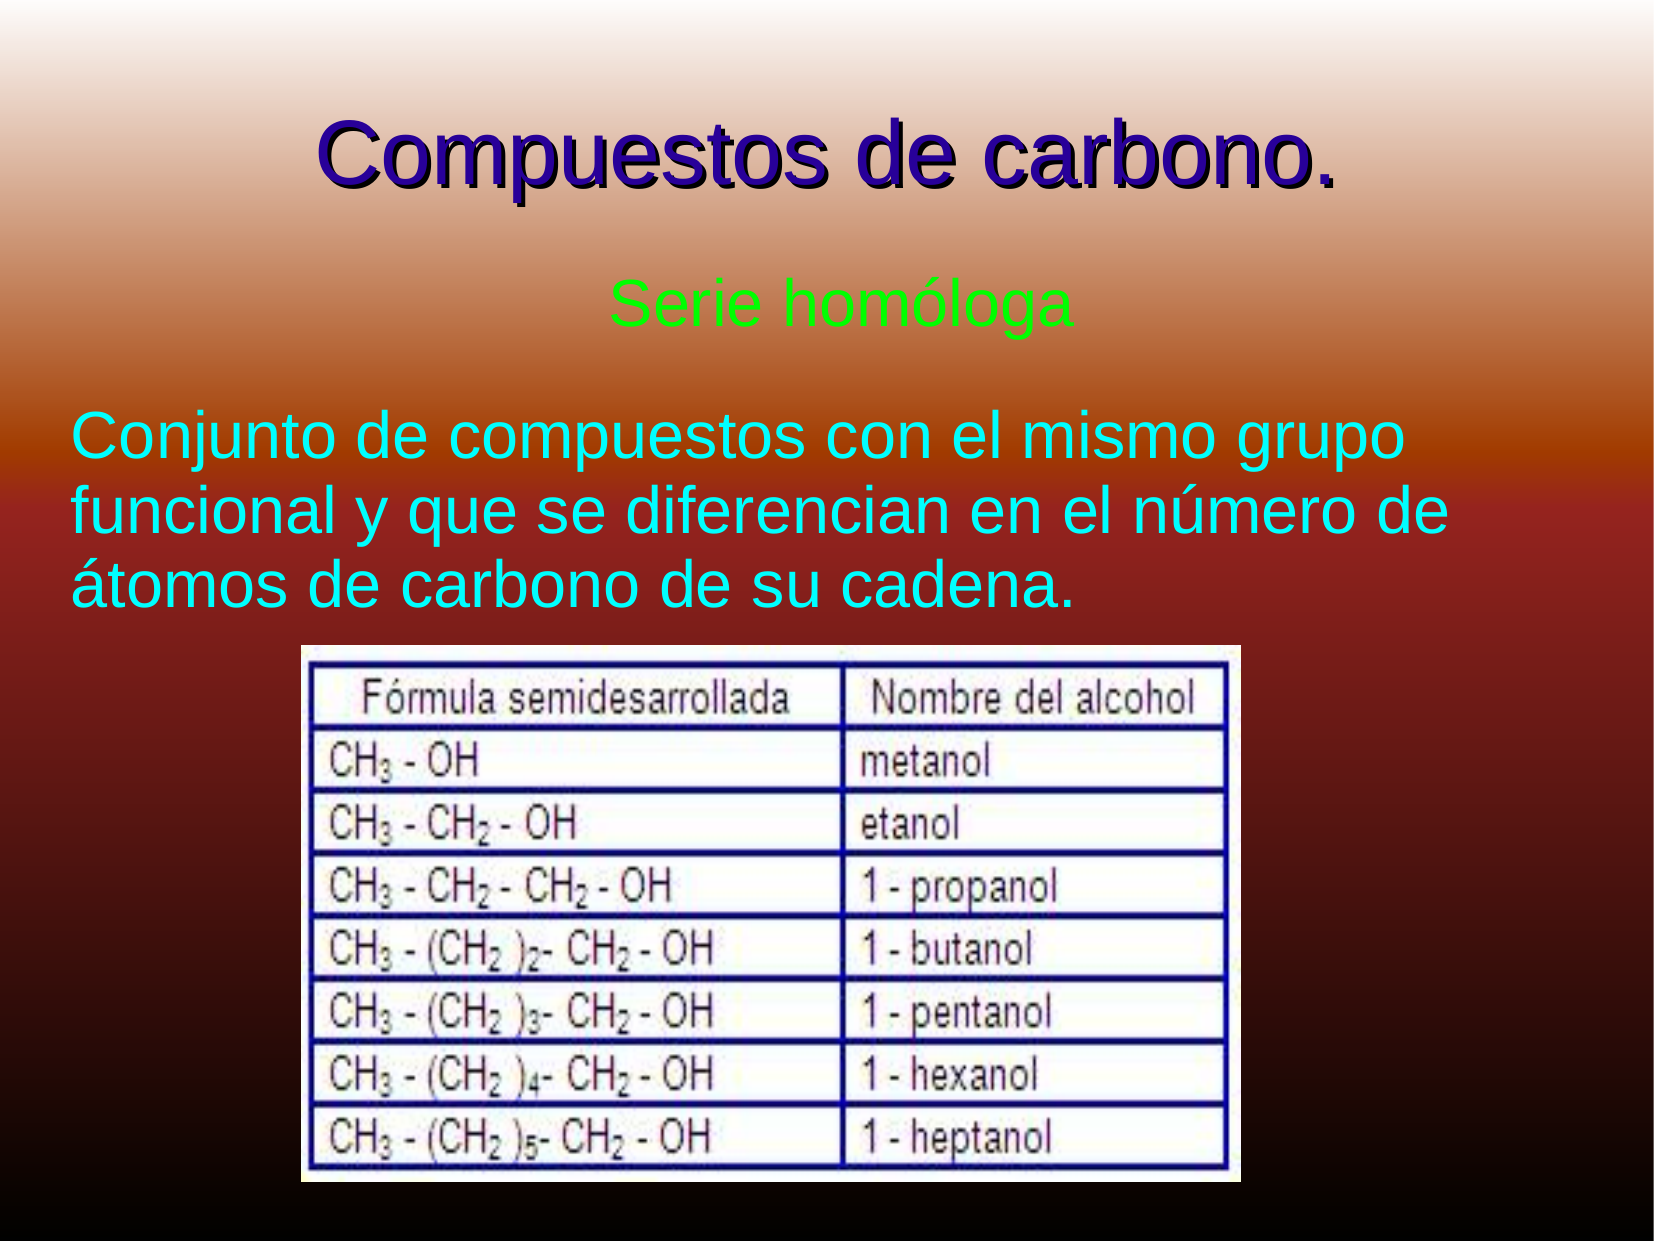

Compuestos de carbono.
# Serie homóloga
Conjunto de compuestos con el mismo grupo funcional y que se diferencian en el número de átomos de carbono de su cadena.